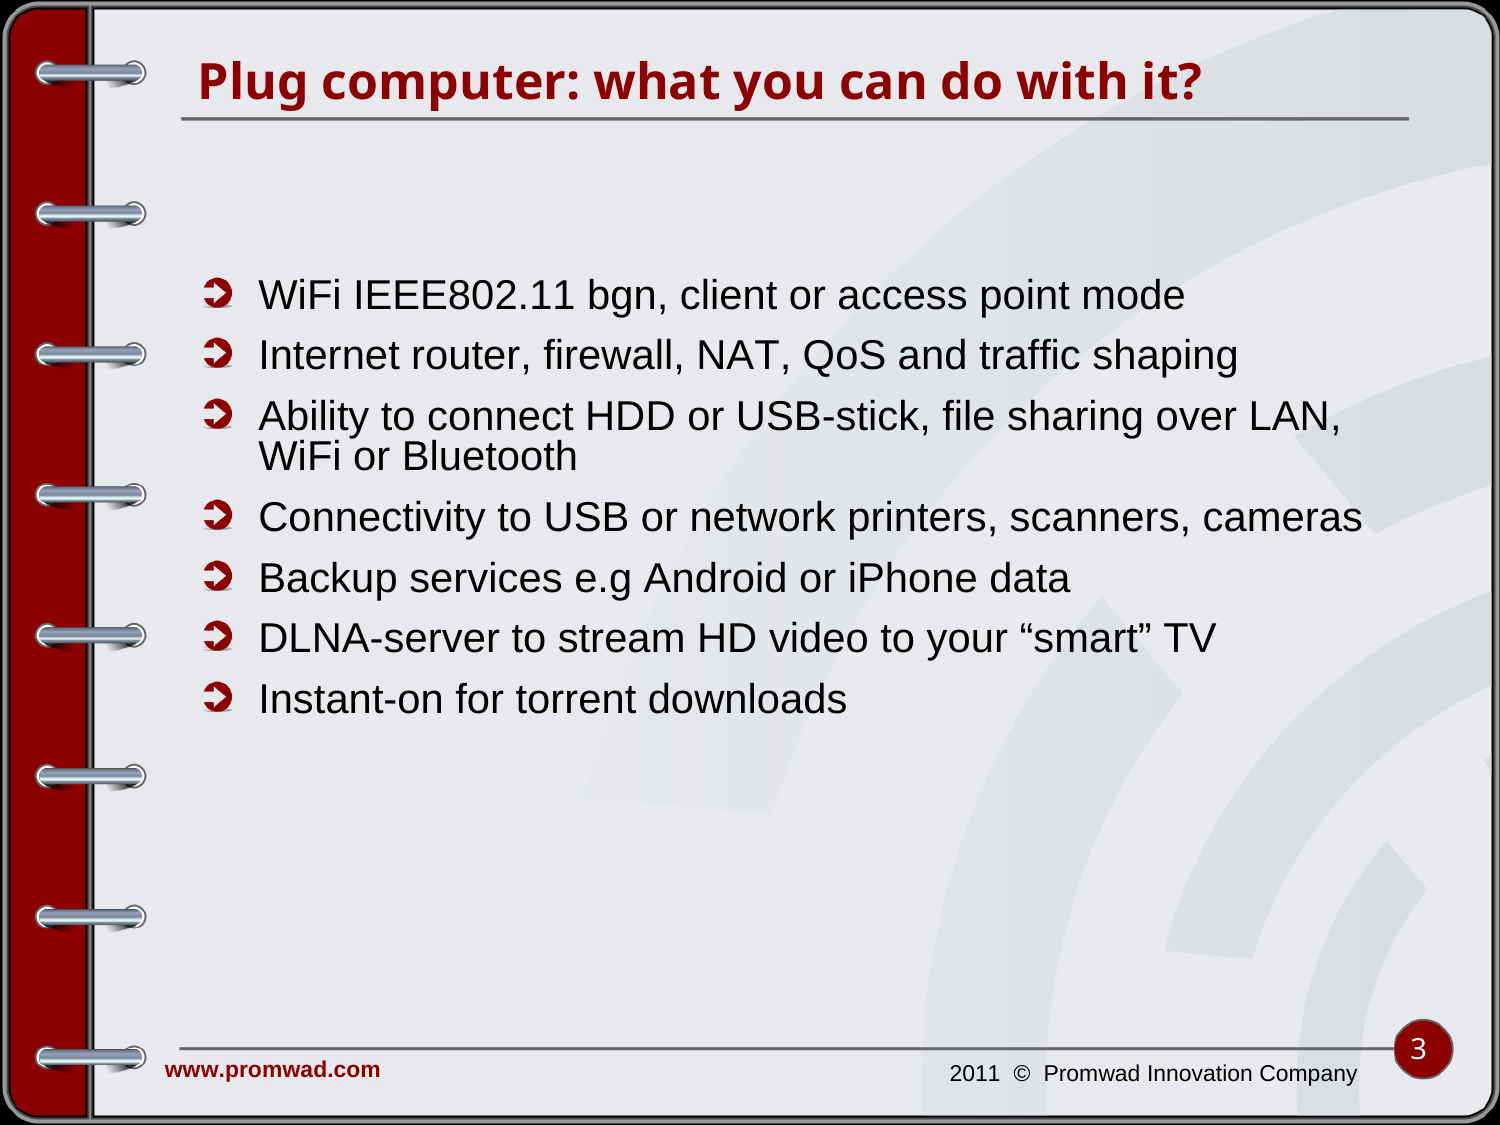

Plug computer: what you can do with it?
WiFi IEEE802.11 bgn, client or access point mode
Internet router, firewall, NAT, QoS and traffic shaping
Ability to connect HDD or USB-stick, file sharing over LAN, WiFi or Bluetooth
Connectivity to USB or network printers, scanners, cameras
Backup services e.g Android or iPhone data
DLNA-server to stream HD video to your “smart” TV
Instant-on for torrent downloads
www.promwad.com
2011 © Promwad Innovation Company